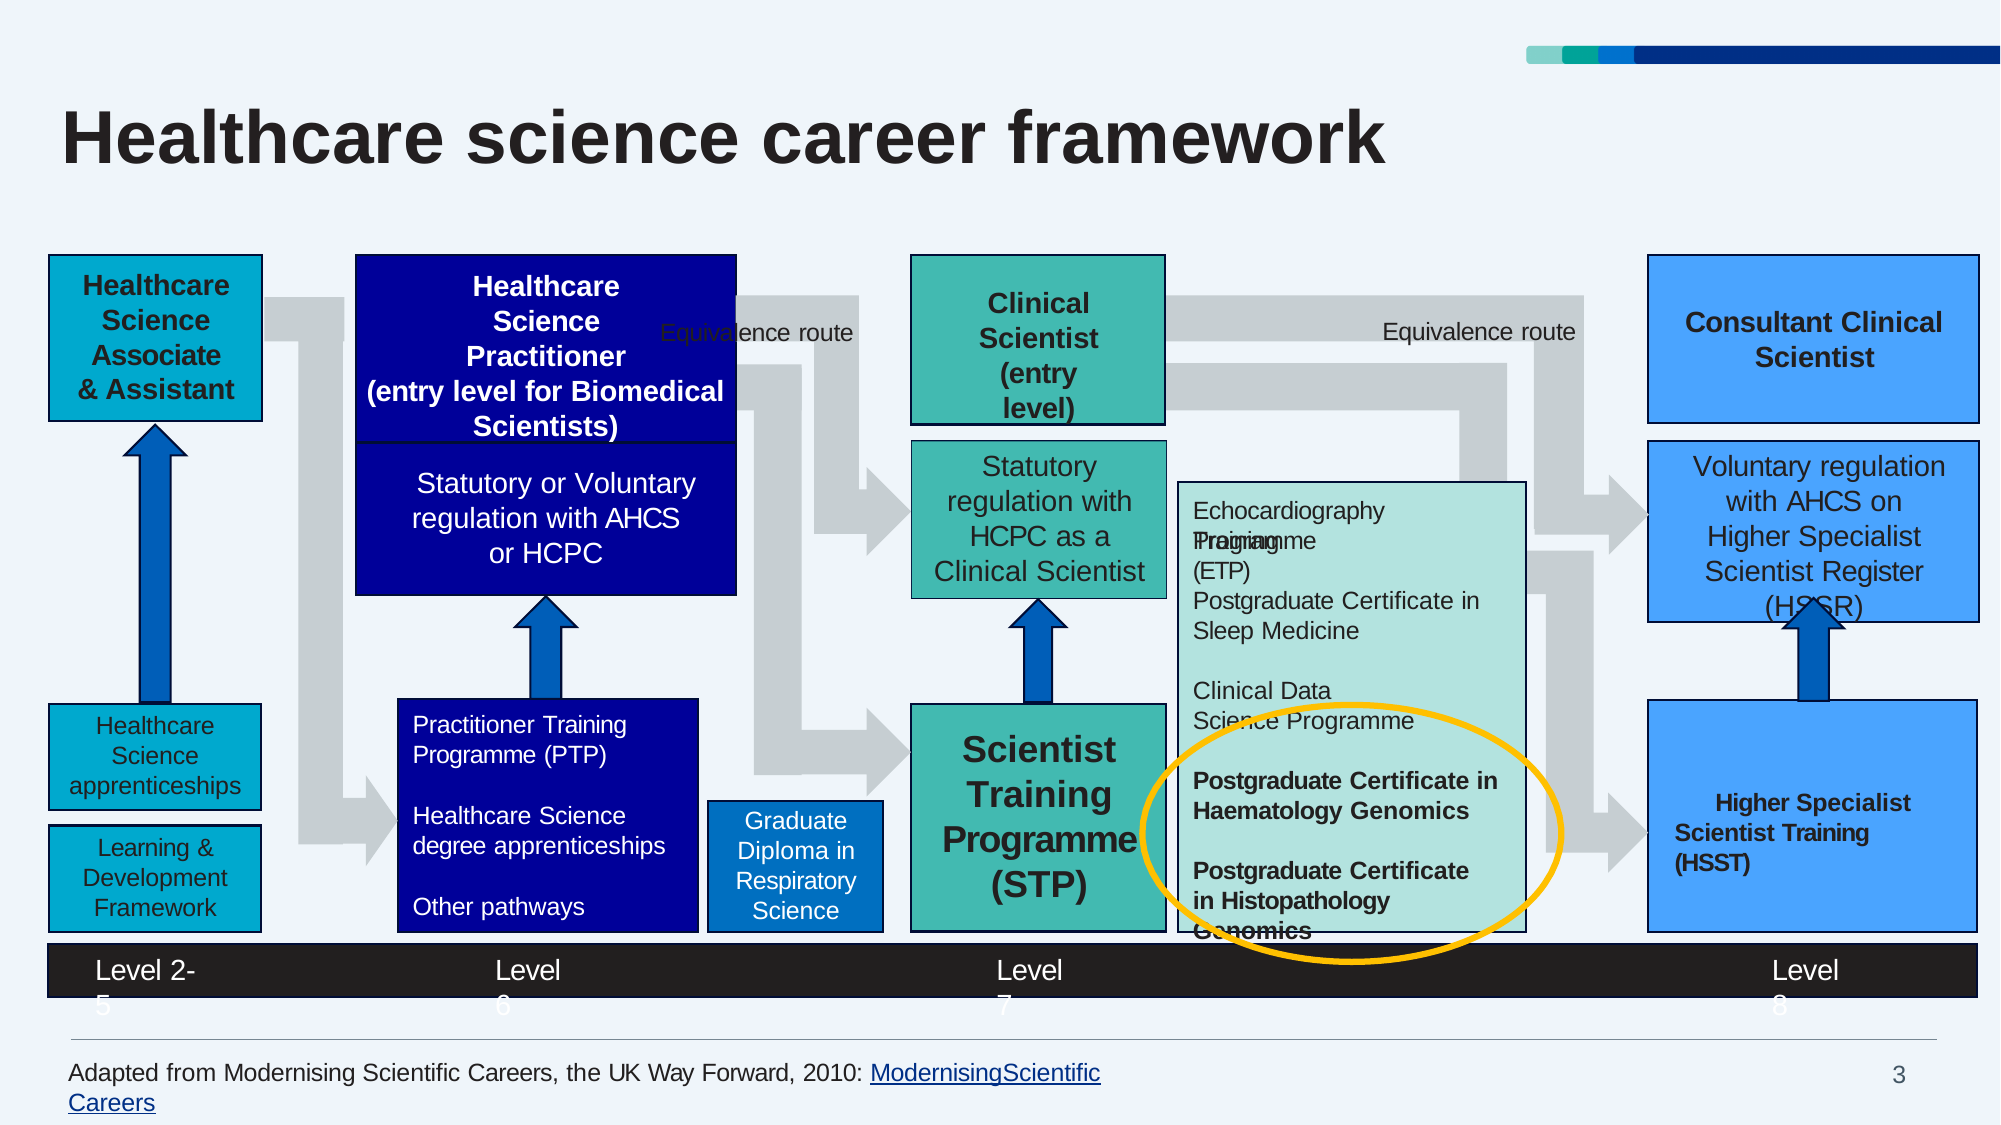

# Healthcare science career framework
Healthcare Science Associate & Assistant
Healthcare Science Practitioner
(entry level for Biomedical
Scientists)
Clinical Scientist (entry level)
Consultant Clinical Scientist
Equivalence route
Equivalence route
Statutory regulation with HCPC as a Clinical Scientist
Voluntary regulation with AHCS on Higher Specialist Scientist Register (HSSR)
Statutory or Voluntary regulation with AHCS or HCPC
Echocardiography Training
Programme (ETP)
Postgraduate Certificate in Sleep Medicine
Clinical Data Science Programme
Practitioner Training Programme (PTP)
Healthcare Science
degree apprenticeships
Other pathways
Higher Specialist Scientist Training (HSST)
Healthcare Science apprenticeships
Scientist Training Programme (STP)
Postgraduate Certificate in
Haematology Genomics
Graduate Diploma in Respiratory Science
Learning & Development Framework
Postgraduate Certificate in Histopathology Genomics
Level 2-5
Level 6
Level 7
Level 8
Adapted from Modernising Scientific Careers, the UK Way Forward, 2010: ModernisingScientificCareers